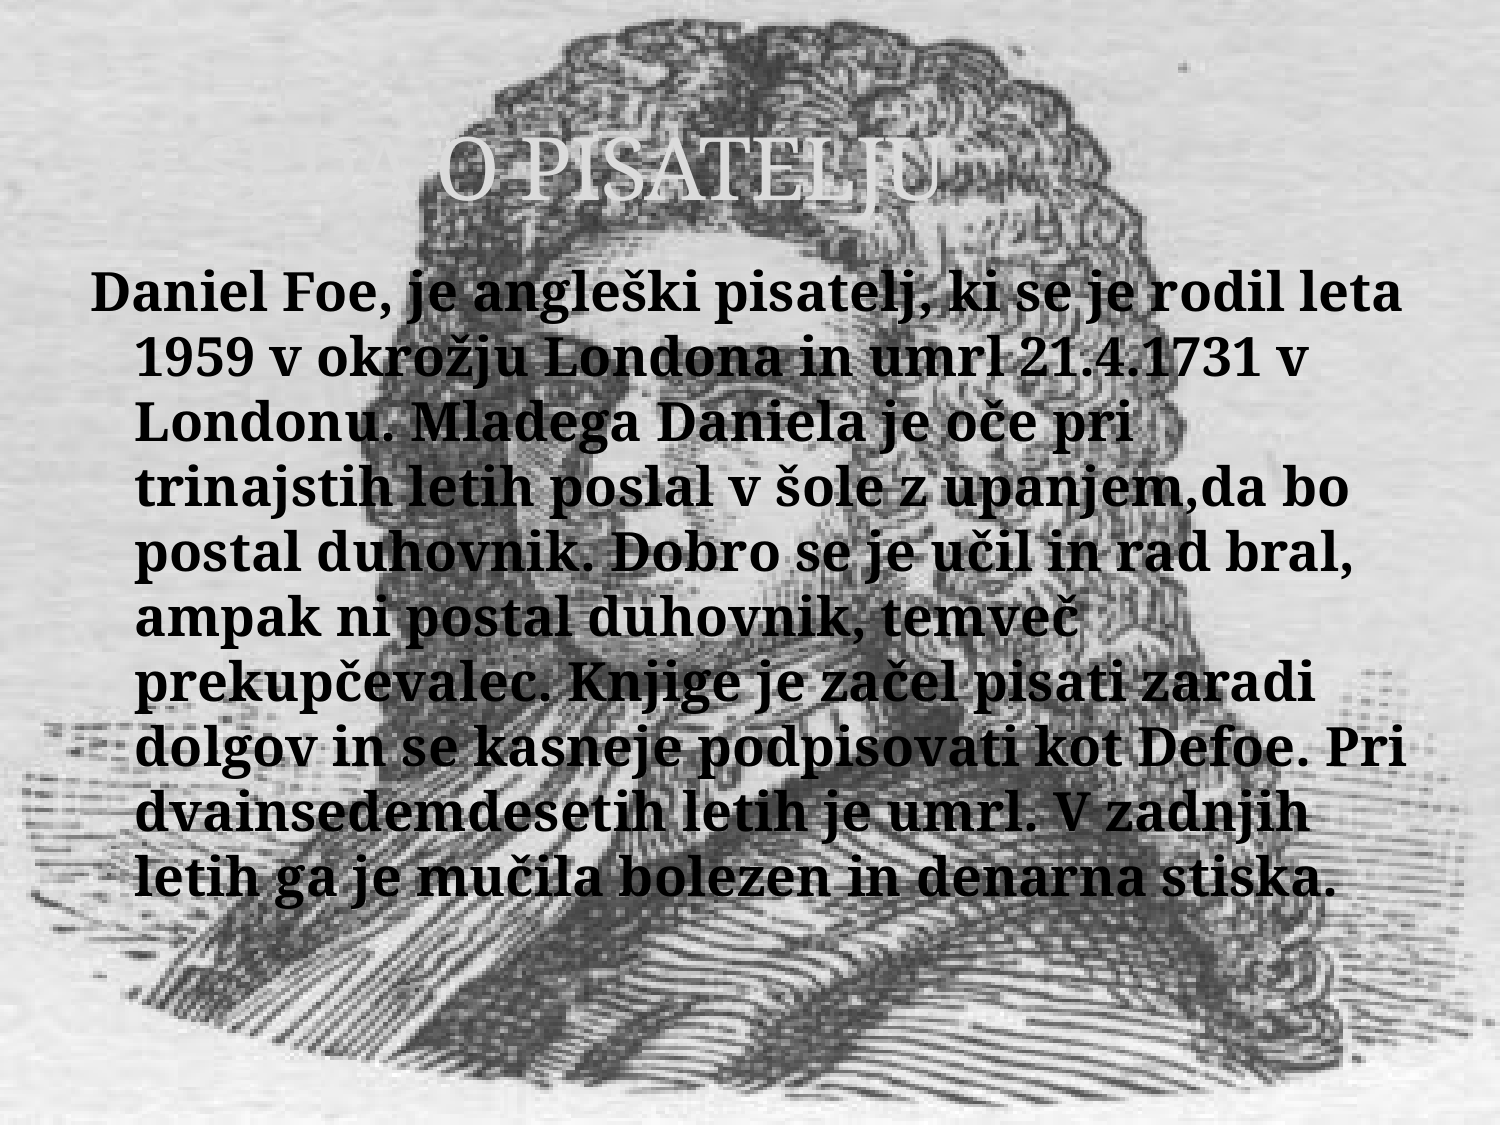

BESEDA O PISATELJU
# Daniel Foe, je angleški pisatelj, ki se je rodil leta 1959 v okrožju Londona in umrl 21.4.1731 v Londonu. Mladega Daniela je oče pri trinajstih letih poslal v šole z upanjem,da bo postal duhovnik. Dobro se je učil in rad bral, ampak ni postal duhovnik, temveč prekupčevalec. Knjige je začel pisati zaradi dolgov in se kasneje podpisovati kot Defoe. Pri dvainsedemdesetih letih je umrl. V zadnjih letih ga je mučila bolezen in denarna stiska.